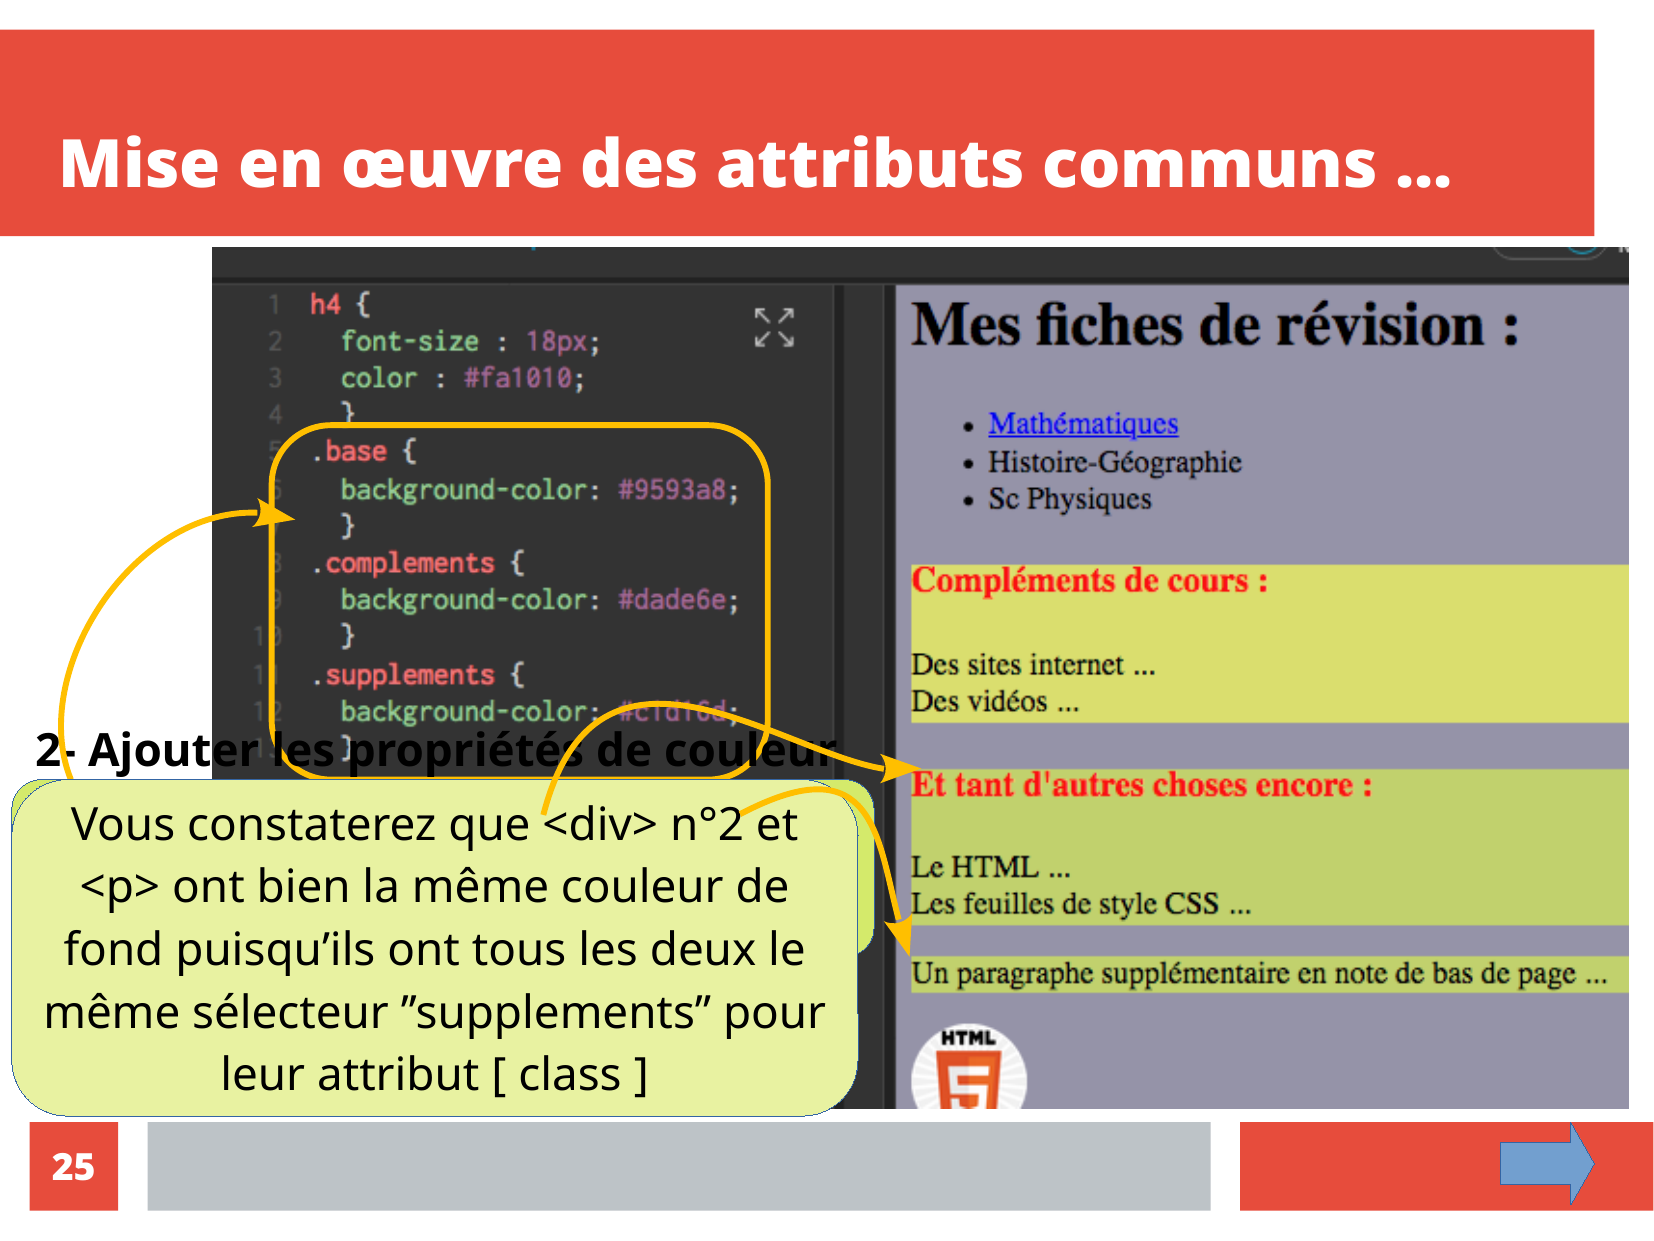

# Mise en œuvre des attributs communs ...
2- Ajouter les propriétés de couleur de fond pour les 3 selecteurs de [ class ].
Attention chaque sélecteur comme par un « . »
Vous constaterez que <div> n°2 et <p> ont bien la même couleur de fond puisqu’ils ont tous les deux le même sélecteur ’’supplements’’ pour leur attribut [ class ]
25